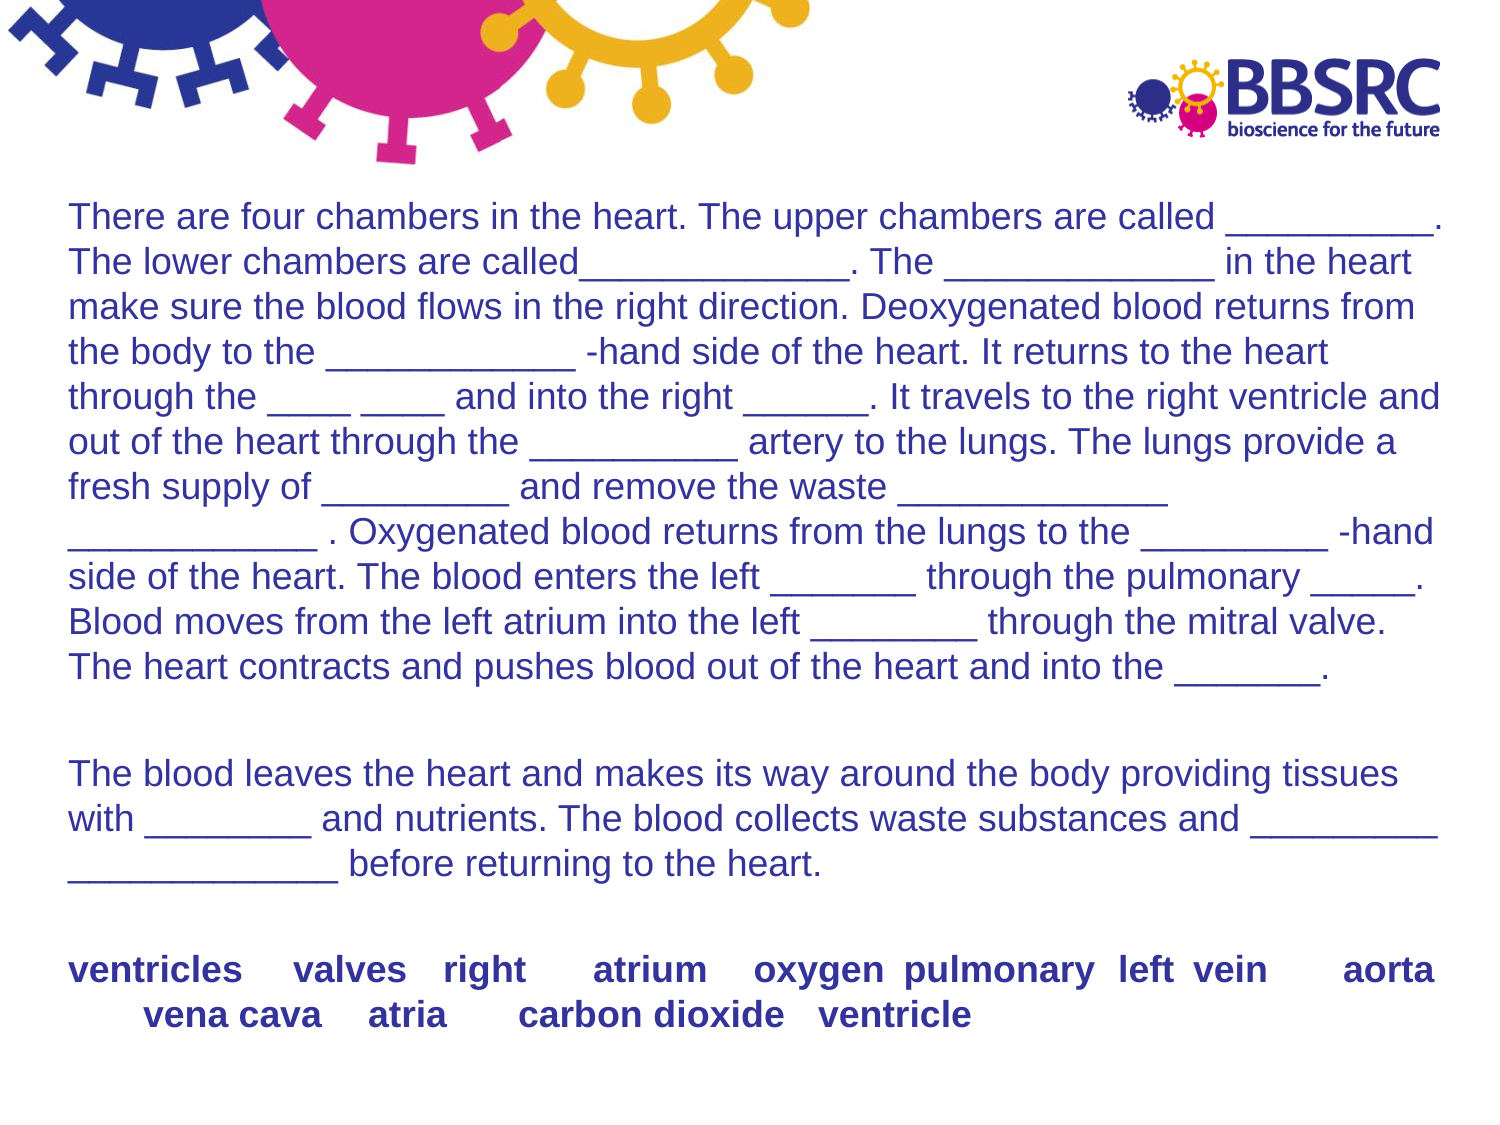

# There are four chambers in the heart. The upper chambers are called __________. The lower chambers are called_____________. The _____________ in the heart make sure the blood flows in the right direction. Deoxygenated blood returns from the body to the ____________ -hand side of the heart. It returns to the heart through the ____ ____ and into the right ______. It travels to the right ventricle and out of the heart through the __________ artery to the lungs. The lungs provide a fresh supply of _________ and remove the waste _____________ ____________ . Oxygenated blood returns from the lungs to the _________ -hand side of the heart. The blood enters the left _______ through the pulmonary _____. Blood moves from the left atrium into the left ________ through the mitral valve. The heart contracts and pushes blood out of the heart and into the _______.
The blood leaves the heart and makes its way around the body providing tissues with ________ and nutrients. The blood collects waste substances and _________ _____________ before returning to the heart.
ventricles 	valves 	right 	atrium	 oxygen	 pulmonary 	left 	vein 	aorta 	vena cava 	atria 	carbon dioxide 	ventricle